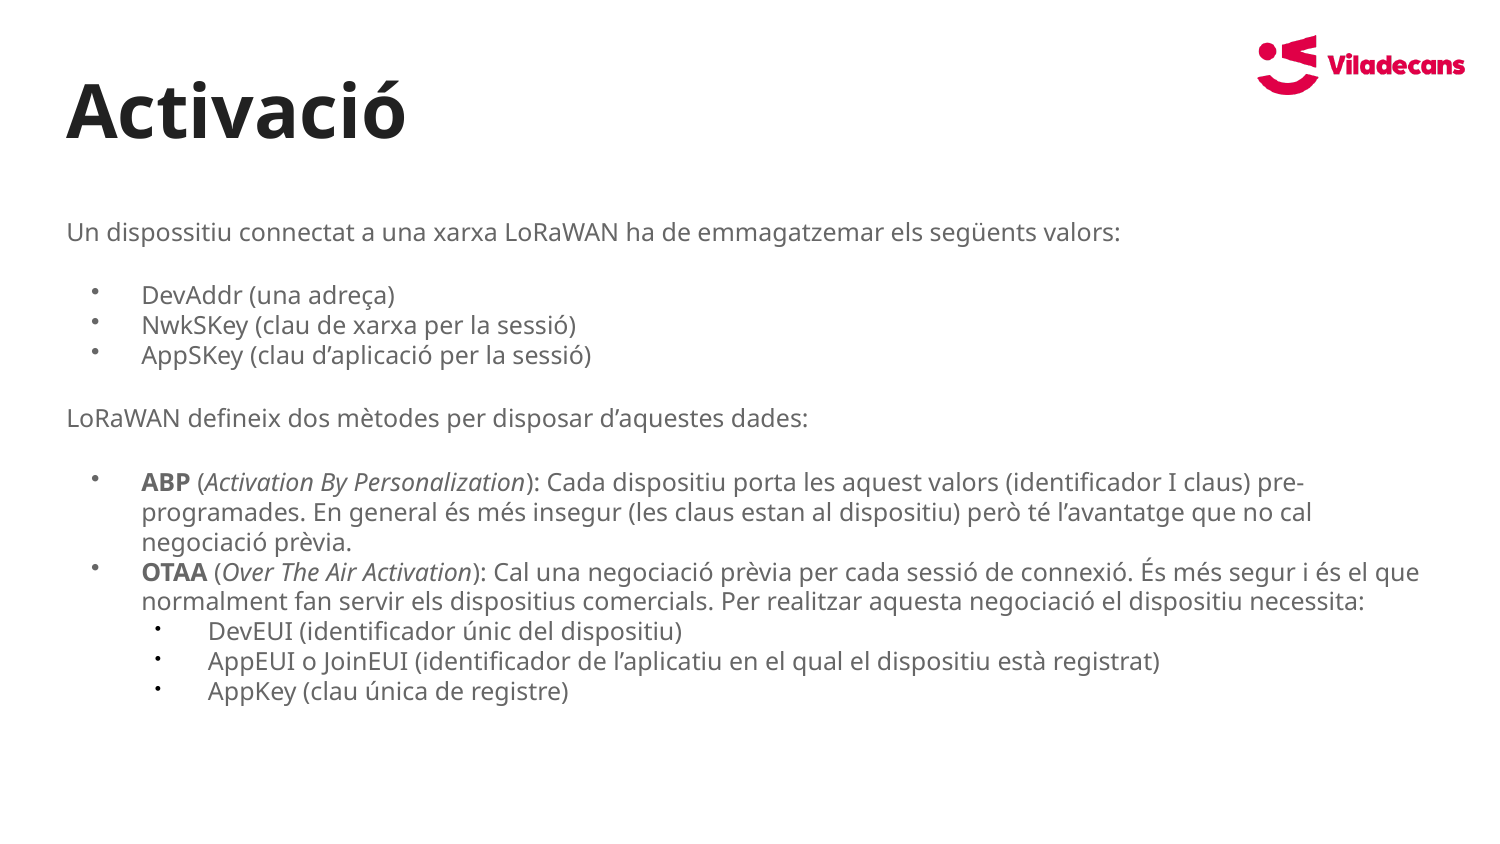

# Activació
Un dispossitiu connectat a una xarxa LoRaWAN ha de emmagatzemar els següents valors:
DevAddr (una adreça)
NwkSKey (clau de xarxa per la sessió)
AppSKey (clau d’aplicació per la sessió)
LoRaWAN defineix dos mètodes per disposar d’aquestes dades:
ABP (Activation By Personalization): Cada dispositiu porta les aquest valors (identificador I claus) pre-programades. En general és més insegur (les claus estan al dispositiu) però té l’avantatge que no cal negociació prèvia.
OTAA (Over The Air Activation): Cal una negociació prèvia per cada sessió de connexió. És més segur i és el que normalment fan servir els dispositius comercials. Per realitzar aquesta negociació el dispositiu necessita:
DevEUI (identificador únic del dispositiu)
AppEUI o JoinEUI (identificador de l’aplicatiu en el qual el dispositiu està registrat)
AppKey (clau única de registre)